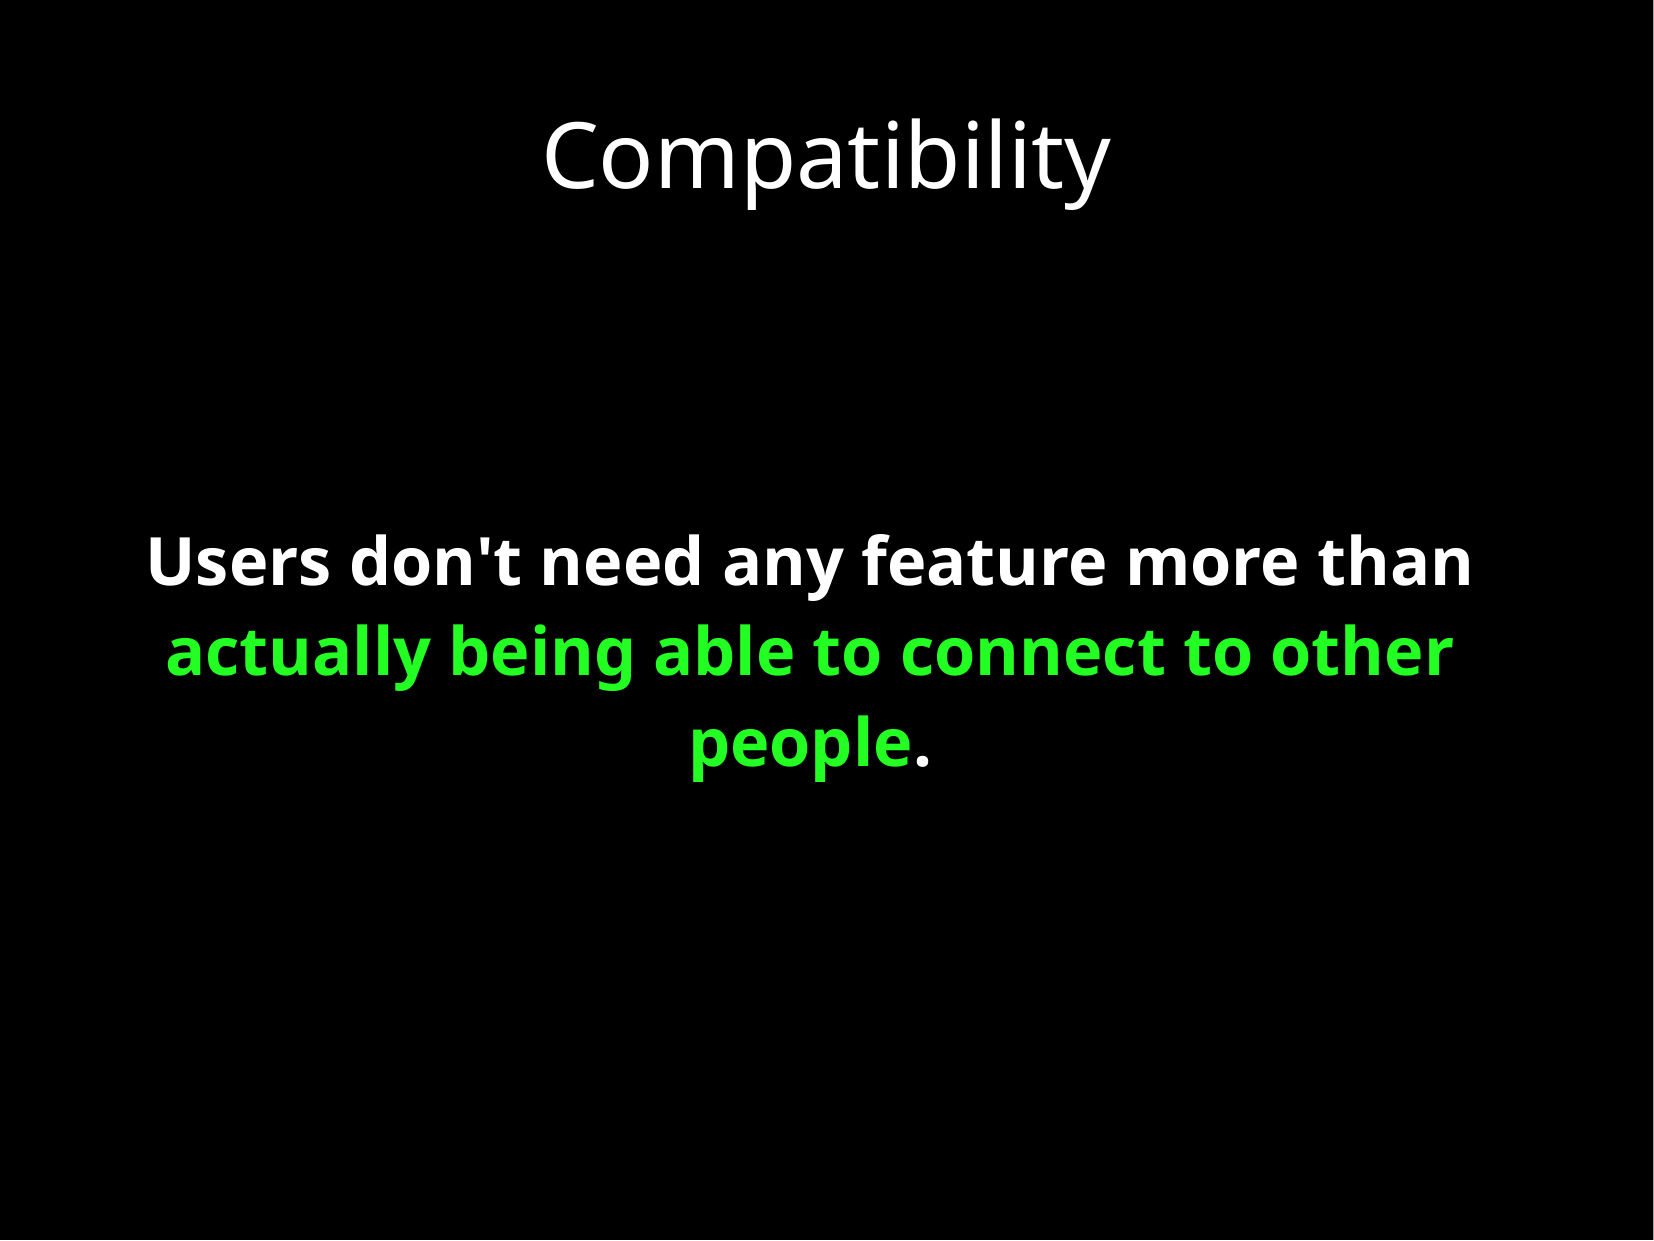

# Compatibility
Users don't need any feature more than actually being able to connect to other people.